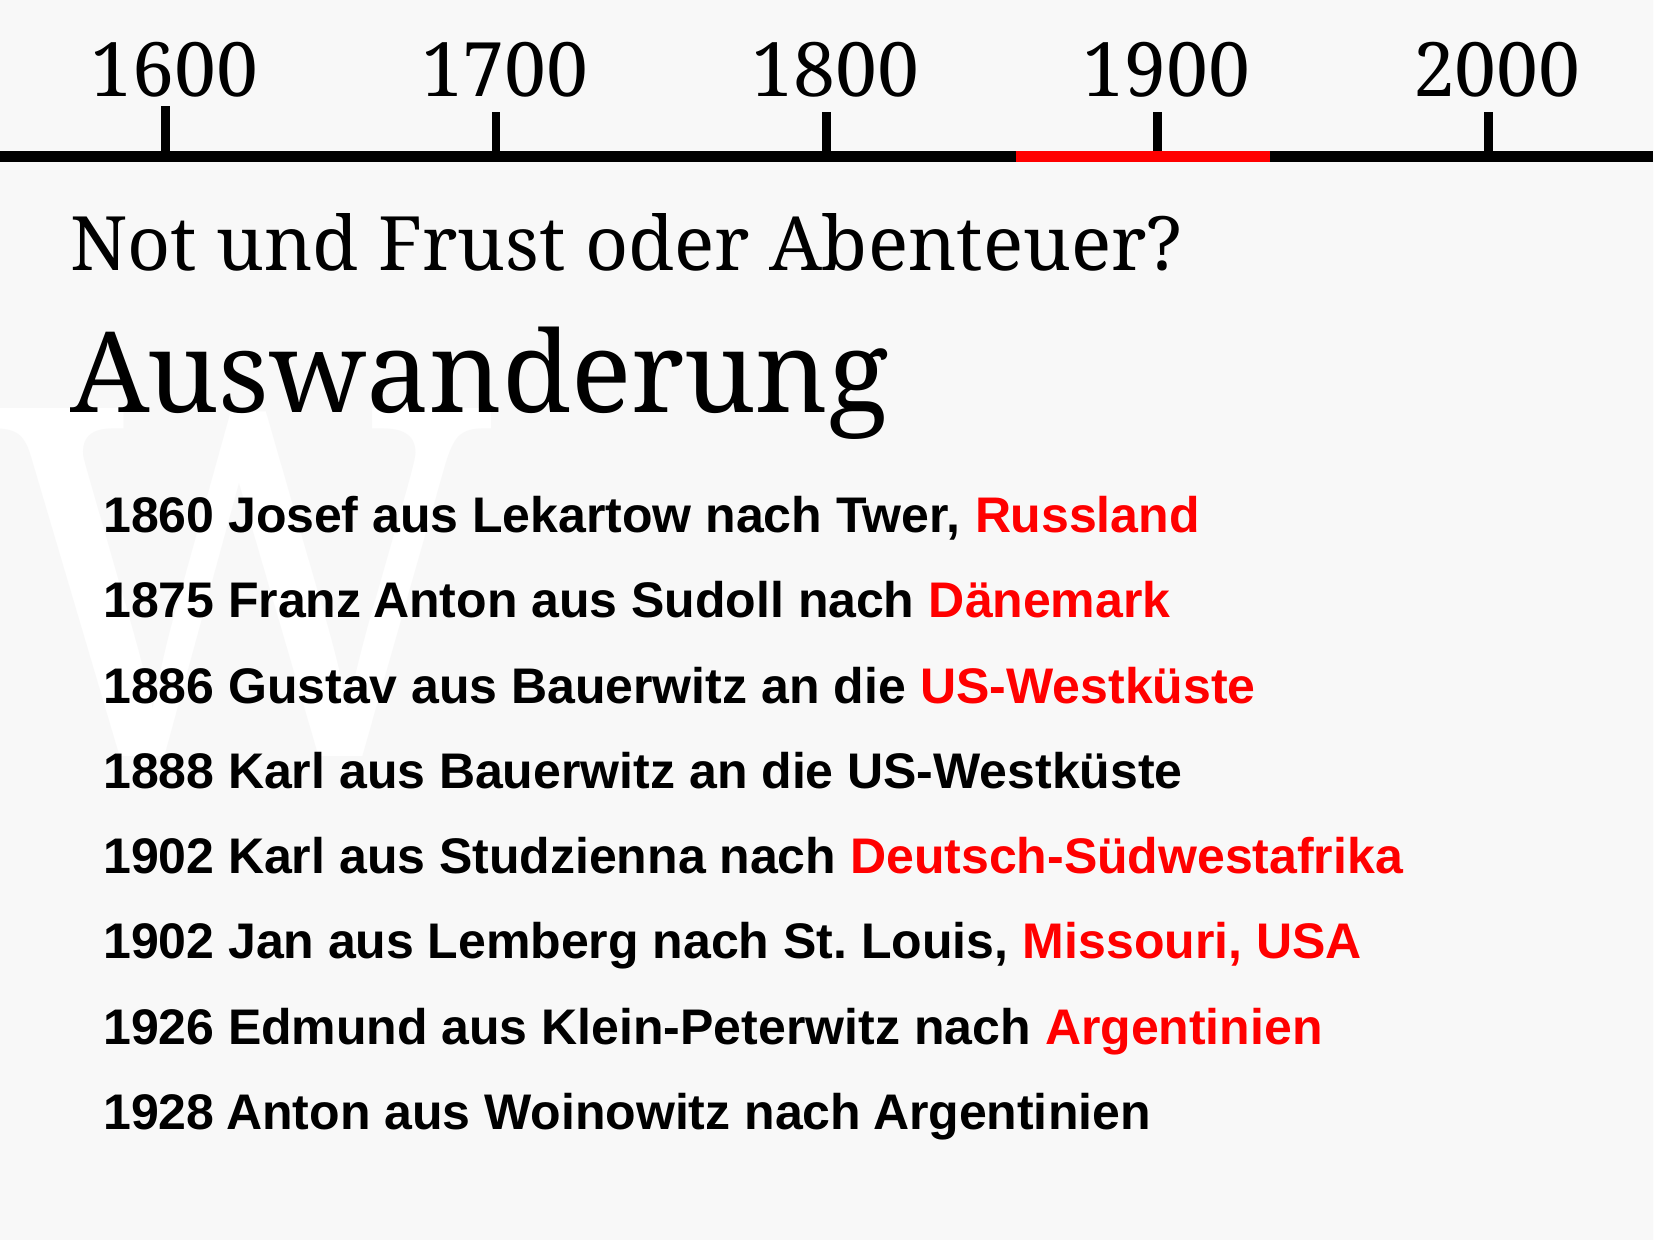

1600
1700
1800
1900
2000
# Not und Frust oder Abenteuer? Auswanderung
W
1860 Josef aus Lekartow nach Twer, Russland
1875 Franz Anton aus Sudoll nach Dänemark
1886 Gustav aus Bauerwitz an die US-Westküste
1888 Karl aus Bauerwitz an die US-Westküste
1902 Karl aus Studzienna nach Deutsch-Südwestafrika
1902 Jan aus Lemberg nach St. Louis, Missouri, USA
1926 Edmund aus Klein-Peterwitz nach Argentinien
1928 Anton aus Woinowitz nach Argentinien